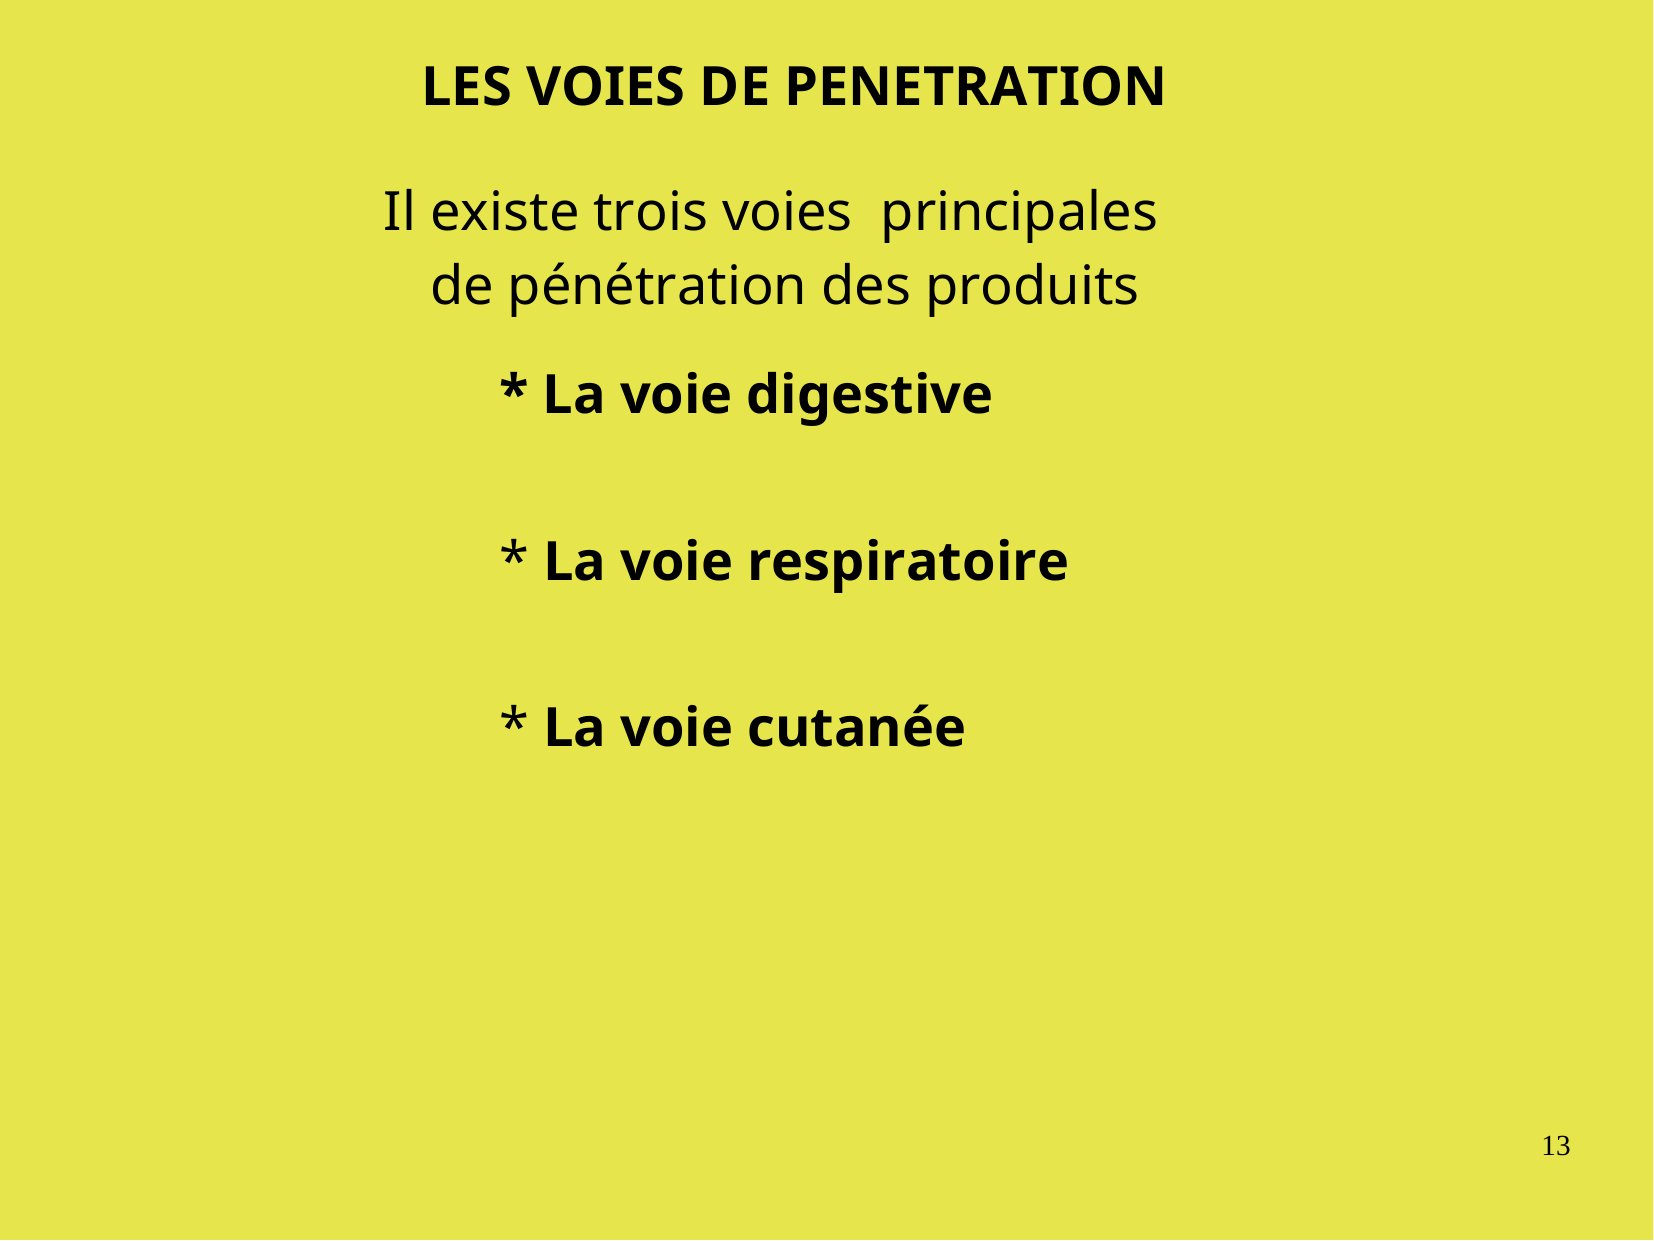

LES VOIES DE PENETRATION
Il existe trois voies principales
 de pénétration des produits
* La voie digestive
* La voie respiratoire
* La voie cutanée
13